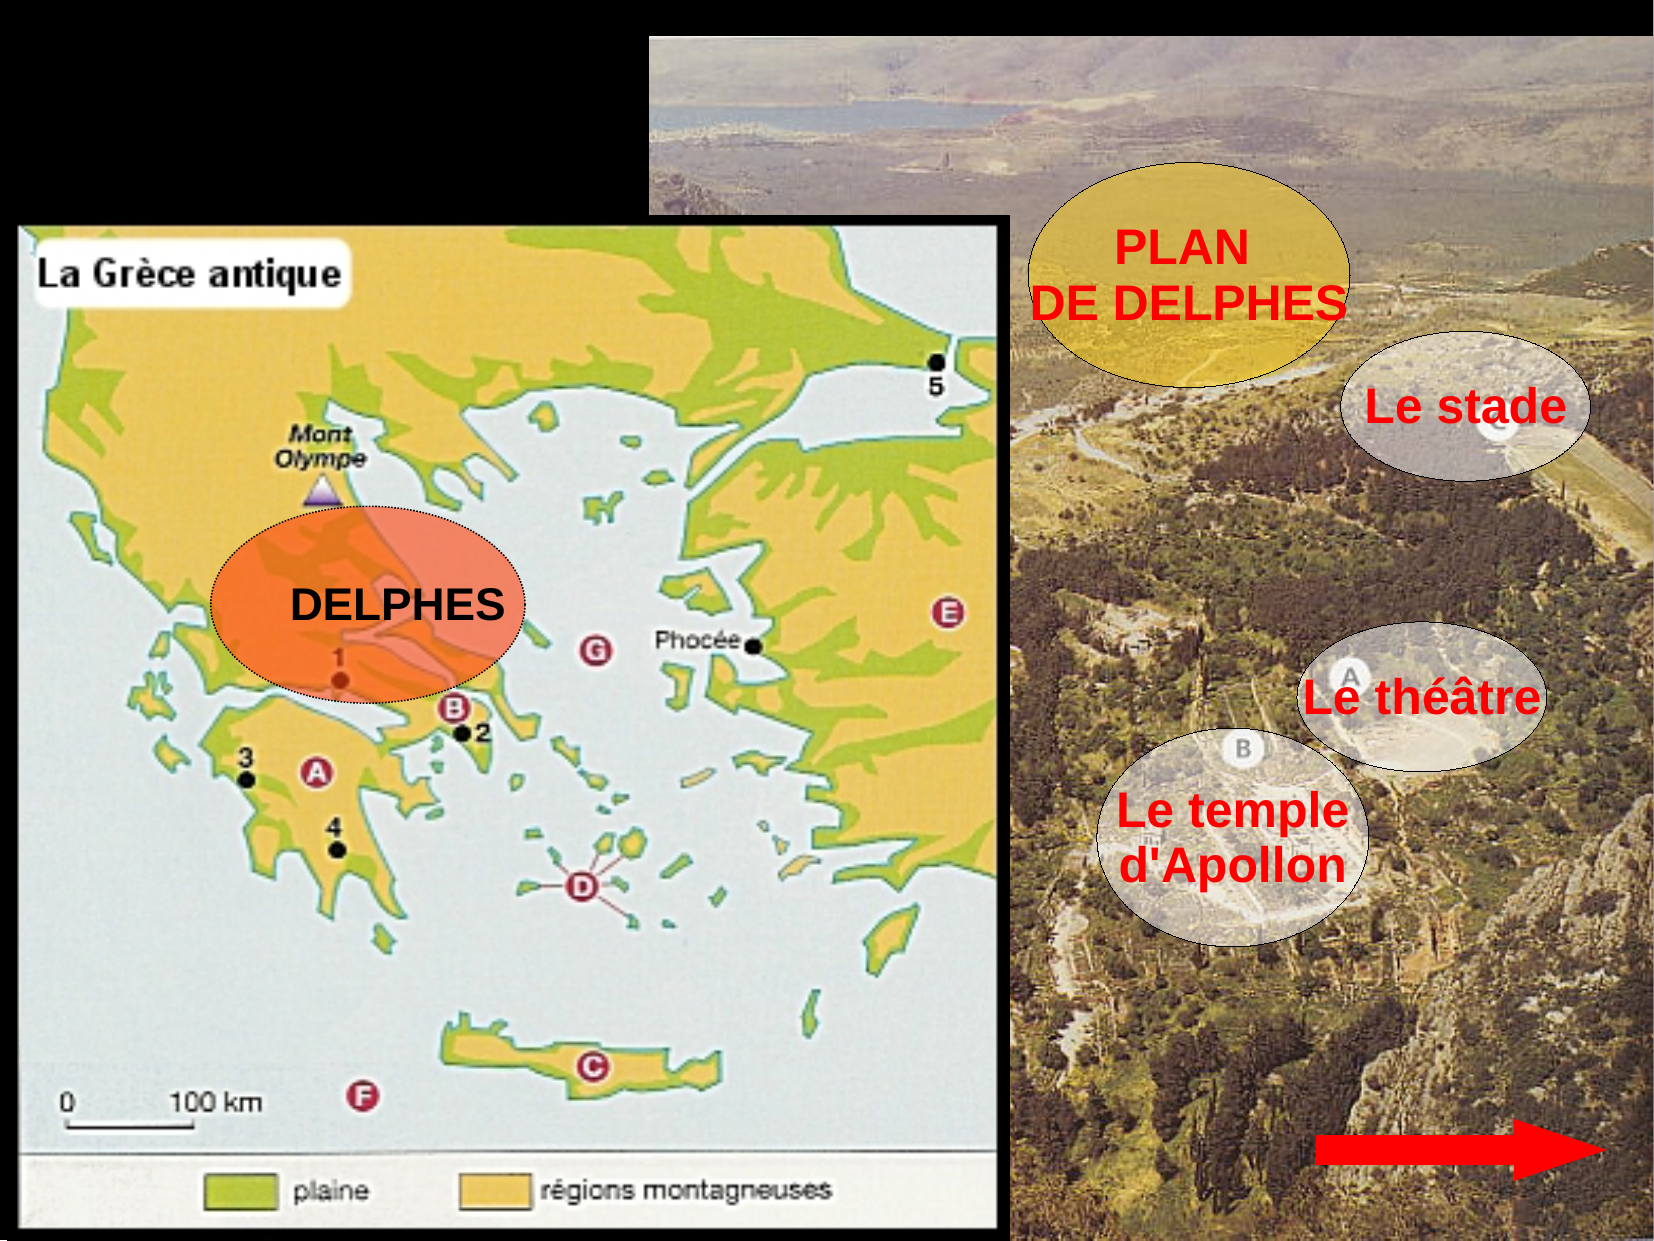

PLAN
DE DELPHES
Le stade
 DELPHES
Le théâtre
Le temple
d'Apollon